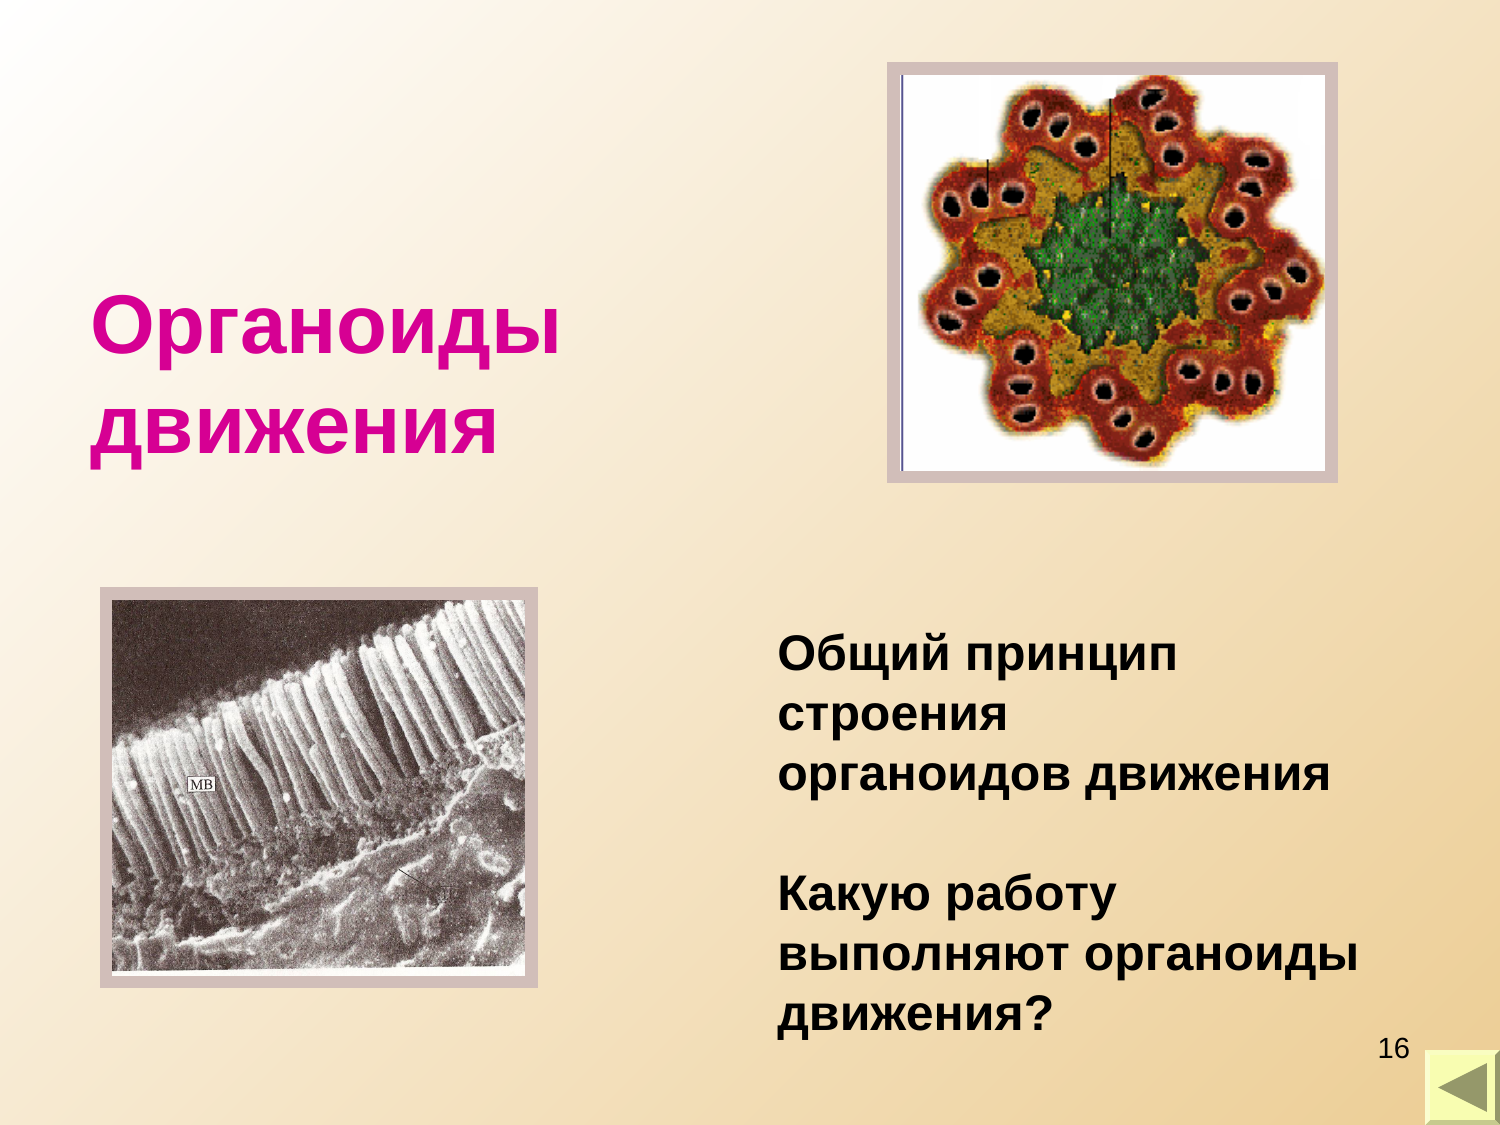

Органоиды
движения
Общий принцип строения
органоидов движения
Какую работу выполняют органоиды движения?
16